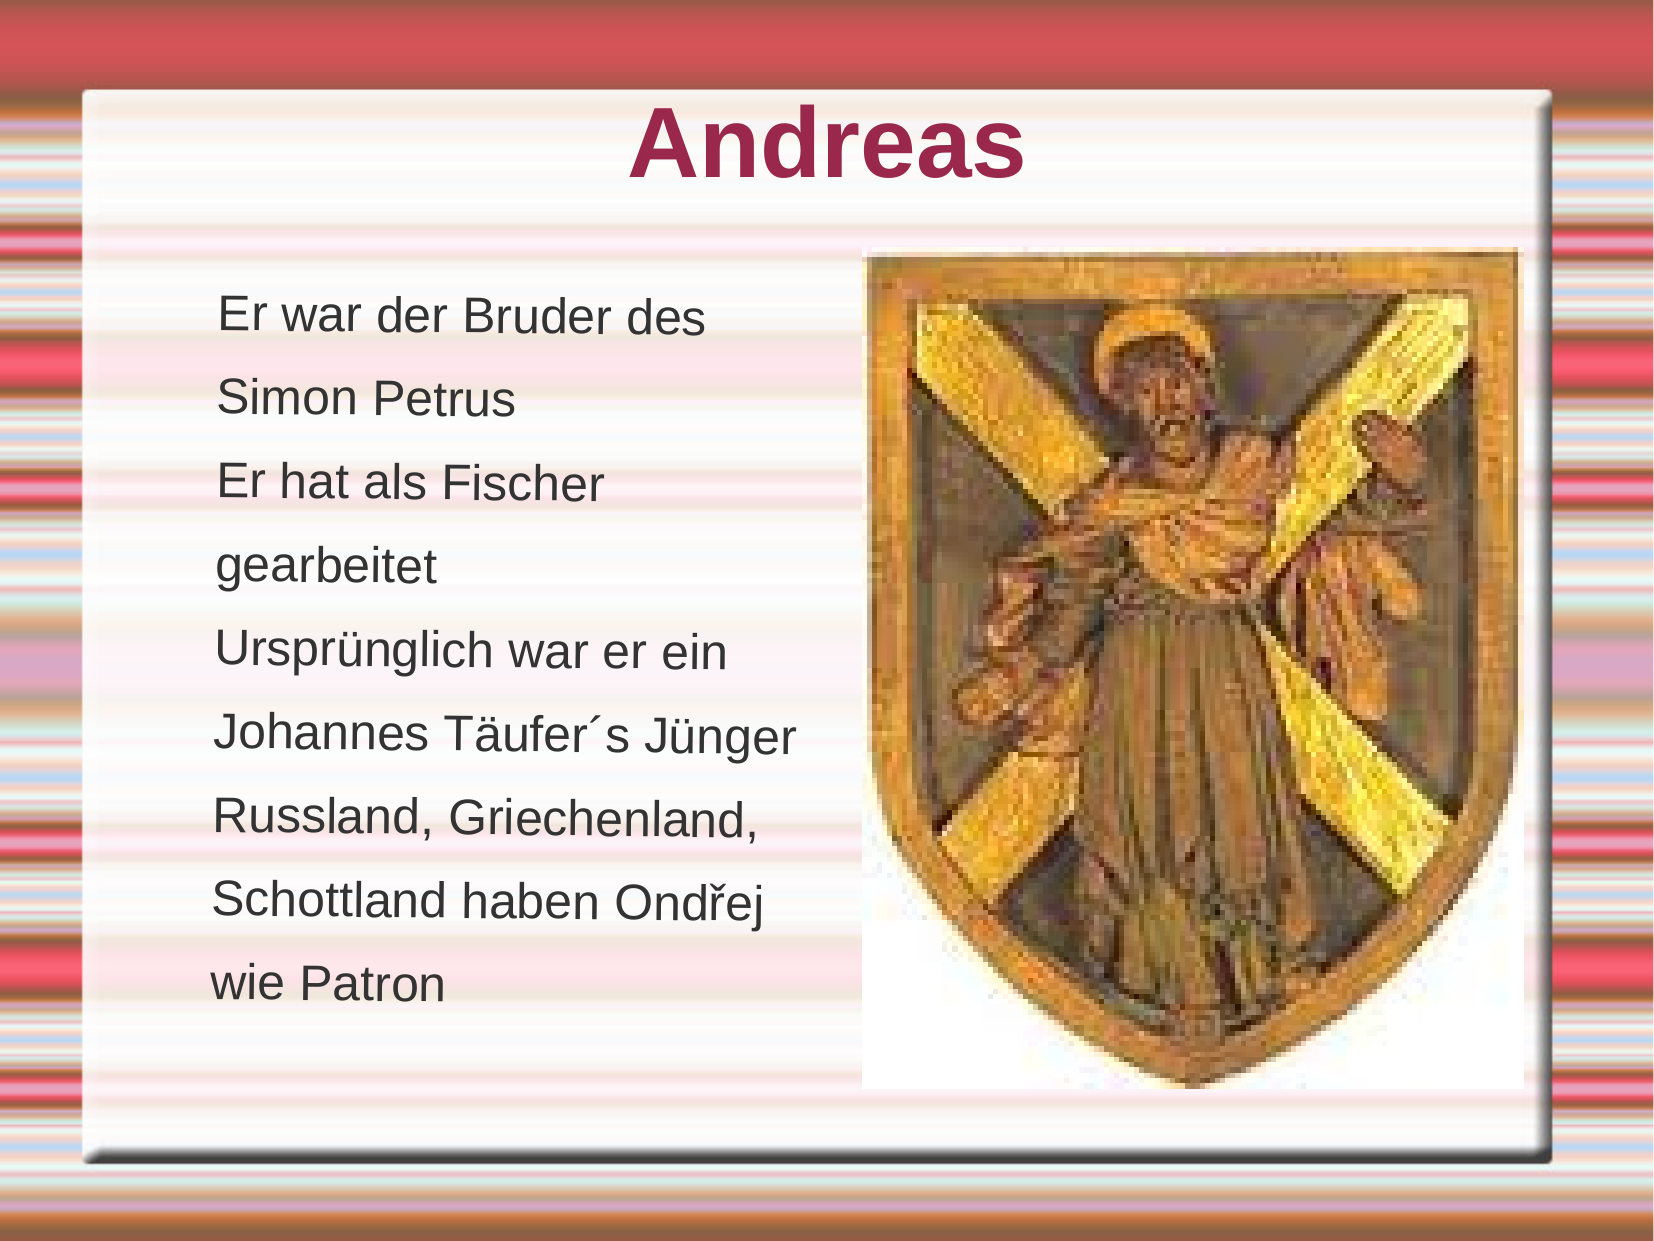

# Andreas
Er war der Bruder des Simon Petrus
Er hat als Fischer gearbeitet
Ursprünglich war er ein Johannes Täufer´s Jünger
Russland, Griechenland, Schottland haben Ondřej wie Patron